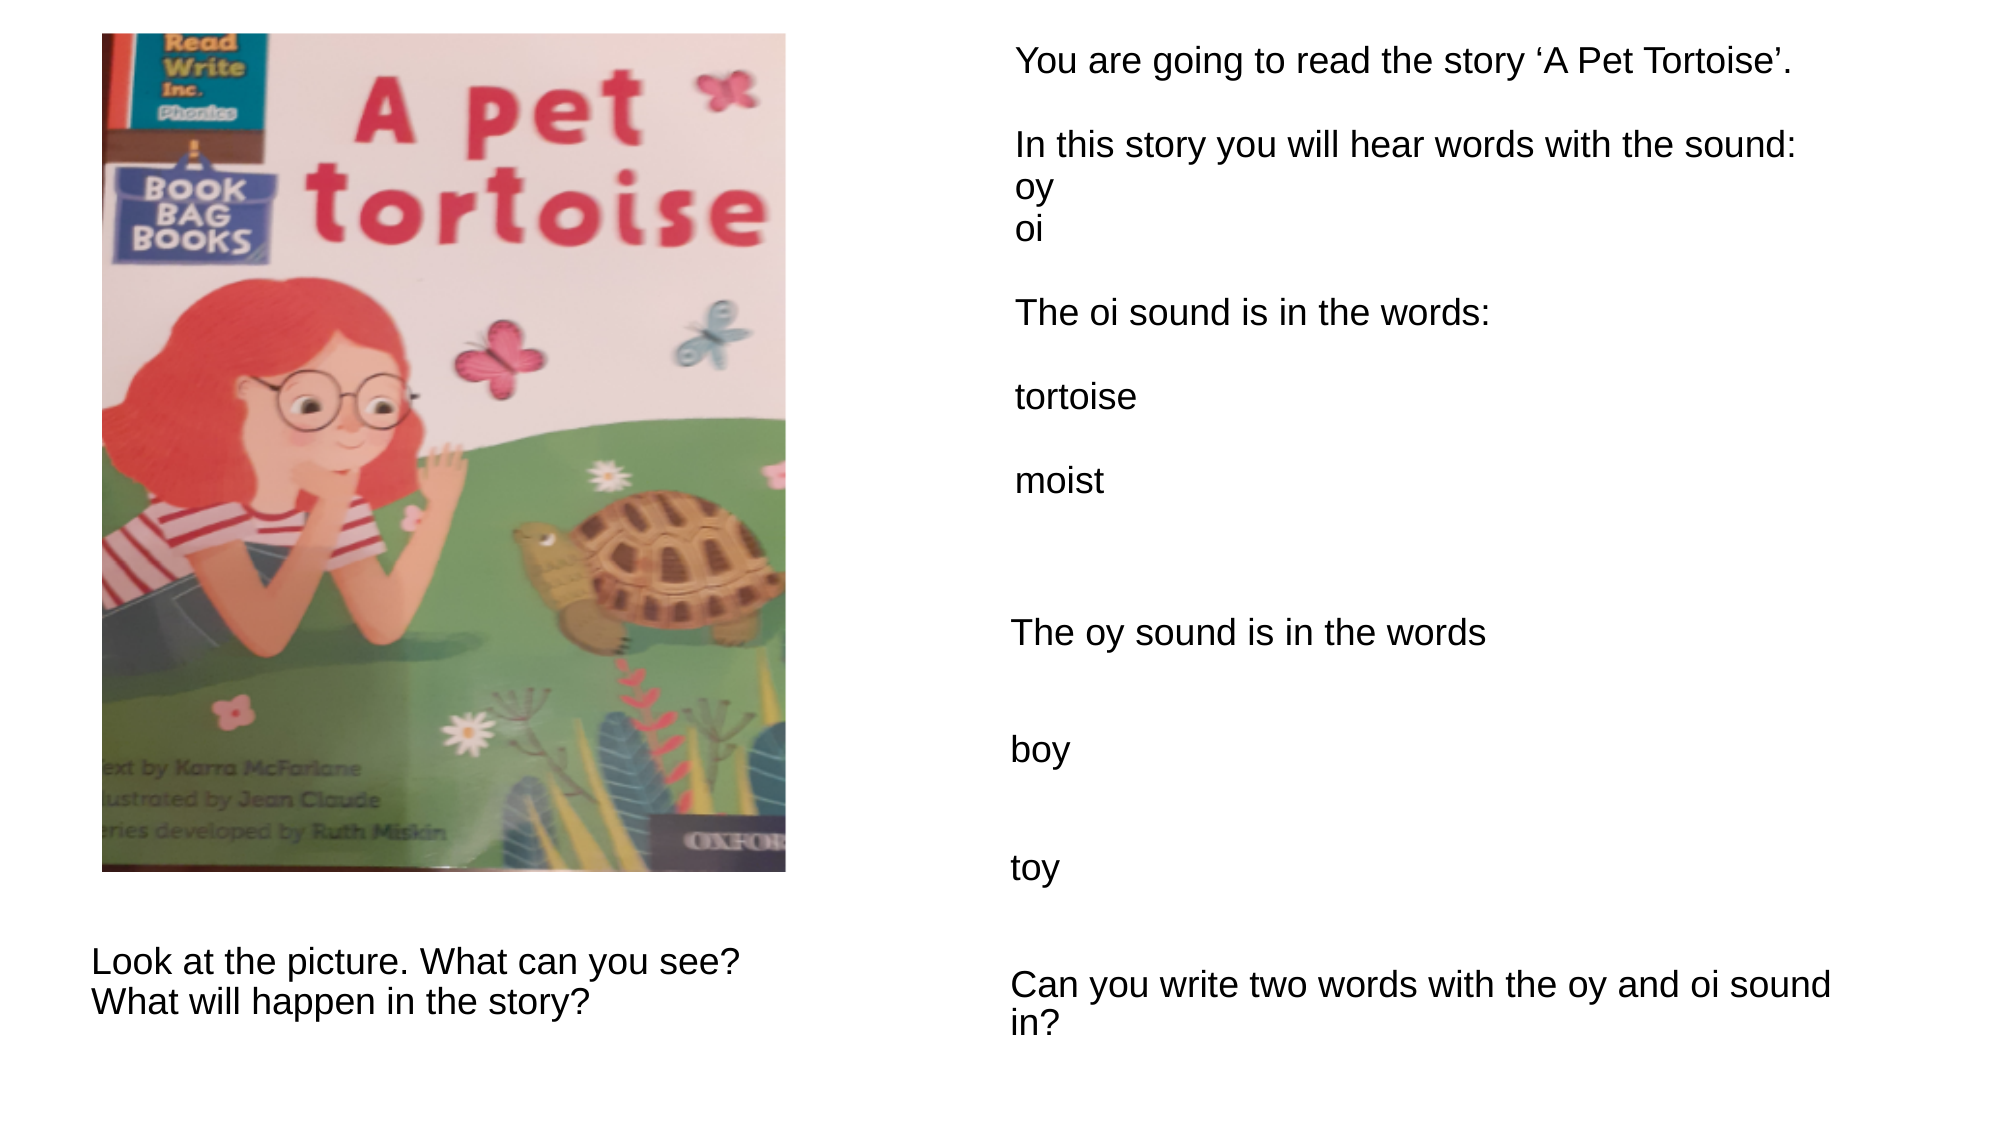

You are going to read the story ‘A Pet Tortoise’.
In this story you will hear words with the sound:
oy
oi
The oi sound is in the words:
tortoise
moist
The oy sound is in the words
boy
toy
Can you write two words with the oy and oi sound in?
Look at the picture. What can you see? What will happen in the story?